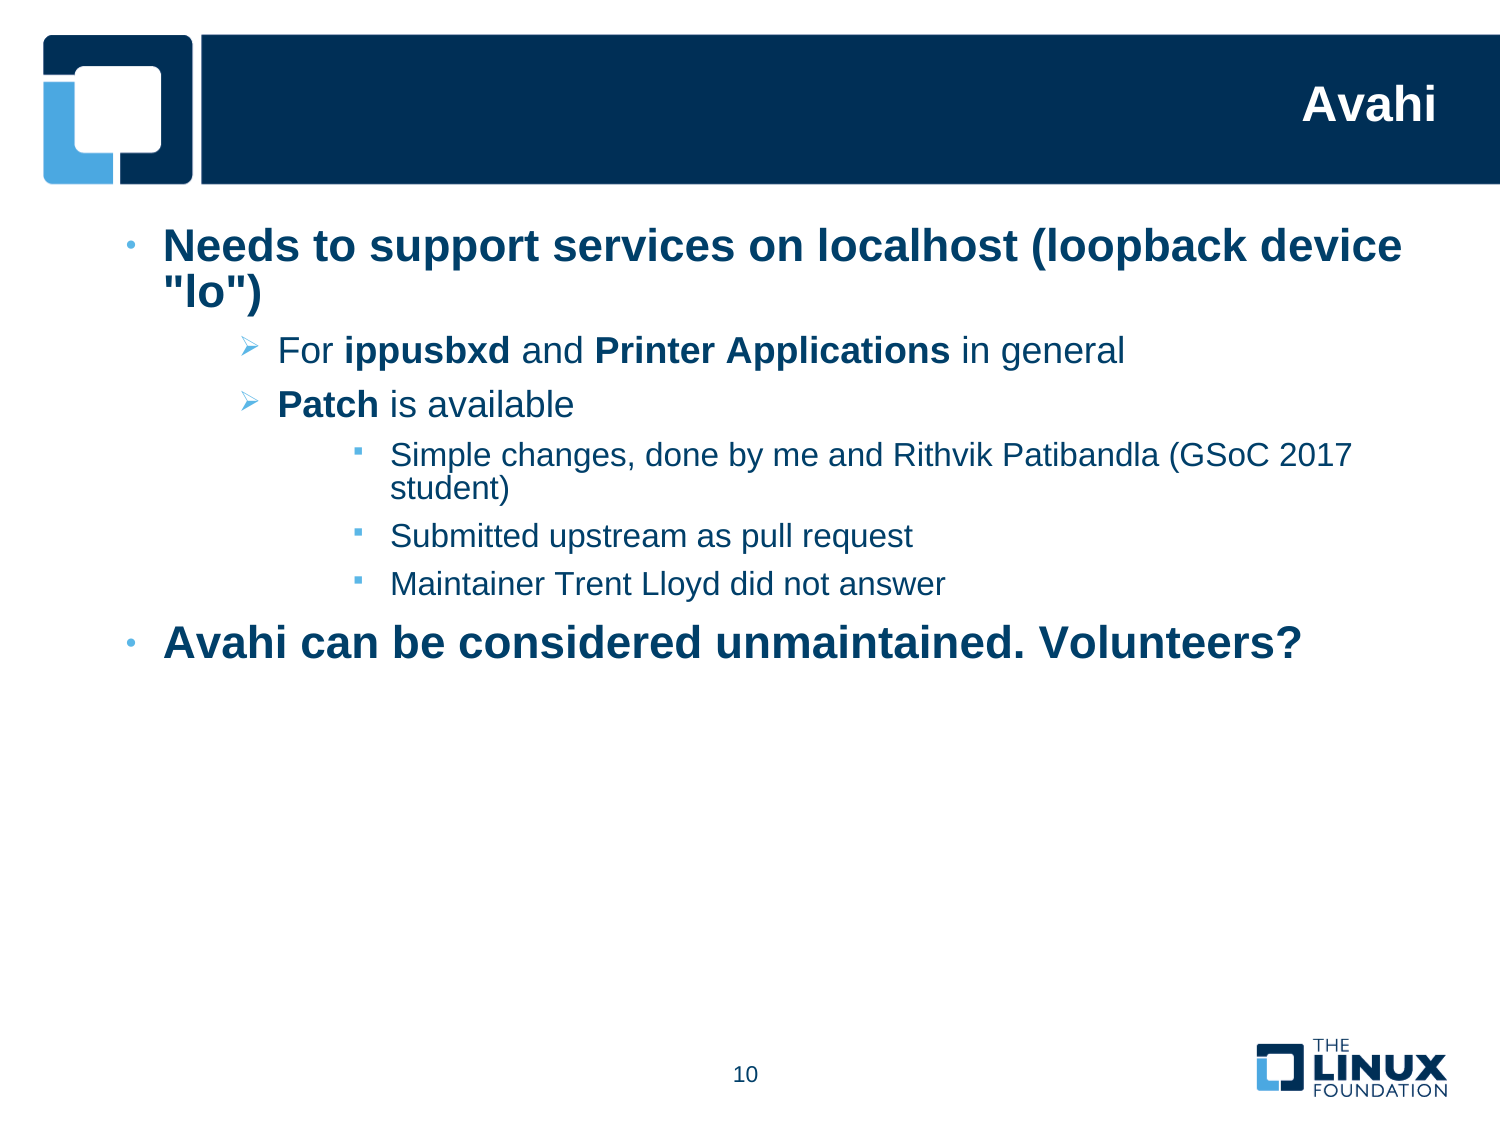

# Avahi
Needs to support services on localhost (loopback device "lo")
For ippusbxd and Printer Applications in general
Patch is available
Simple changes, done by me and Rithvik Patibandla (GSoC 2017 student)
Submitted upstream as pull request
Maintainer Trent Lloyd did not answer
Avahi can be considered unmaintained. Volunteers?
10